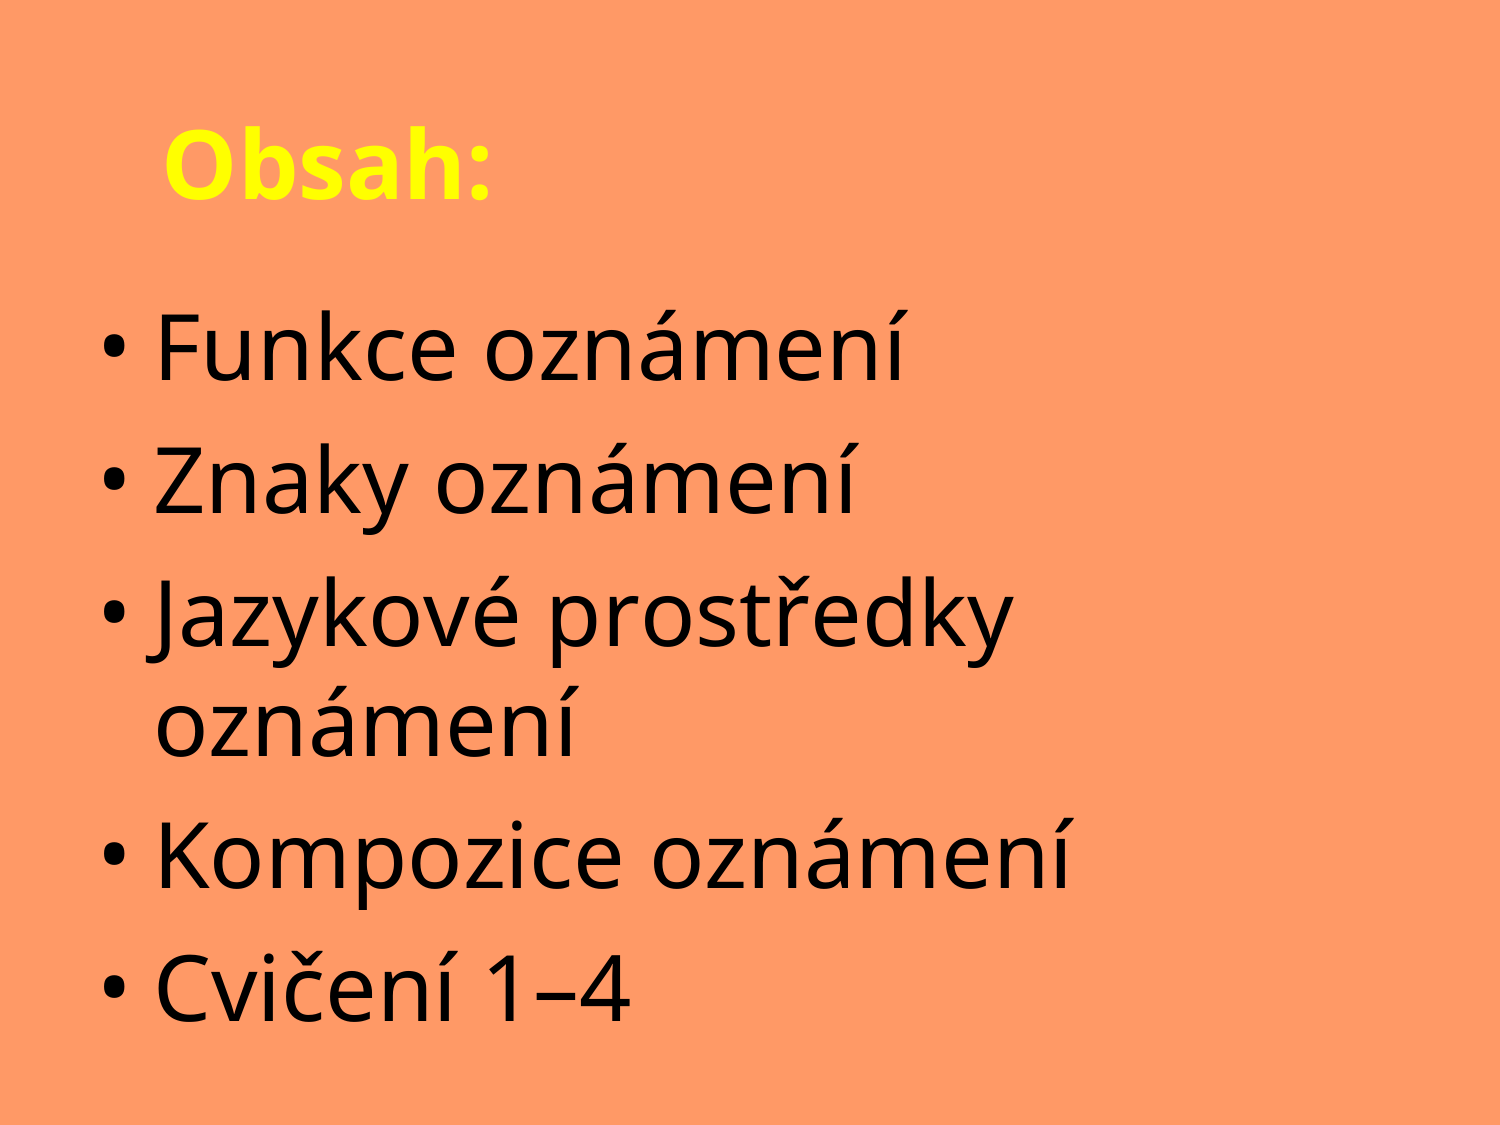

# Obsah:
Funkce oznámení
Znaky oznámení
Jazykové prostředky oznámení
Kompozice oznámení
Cvičení 1–4